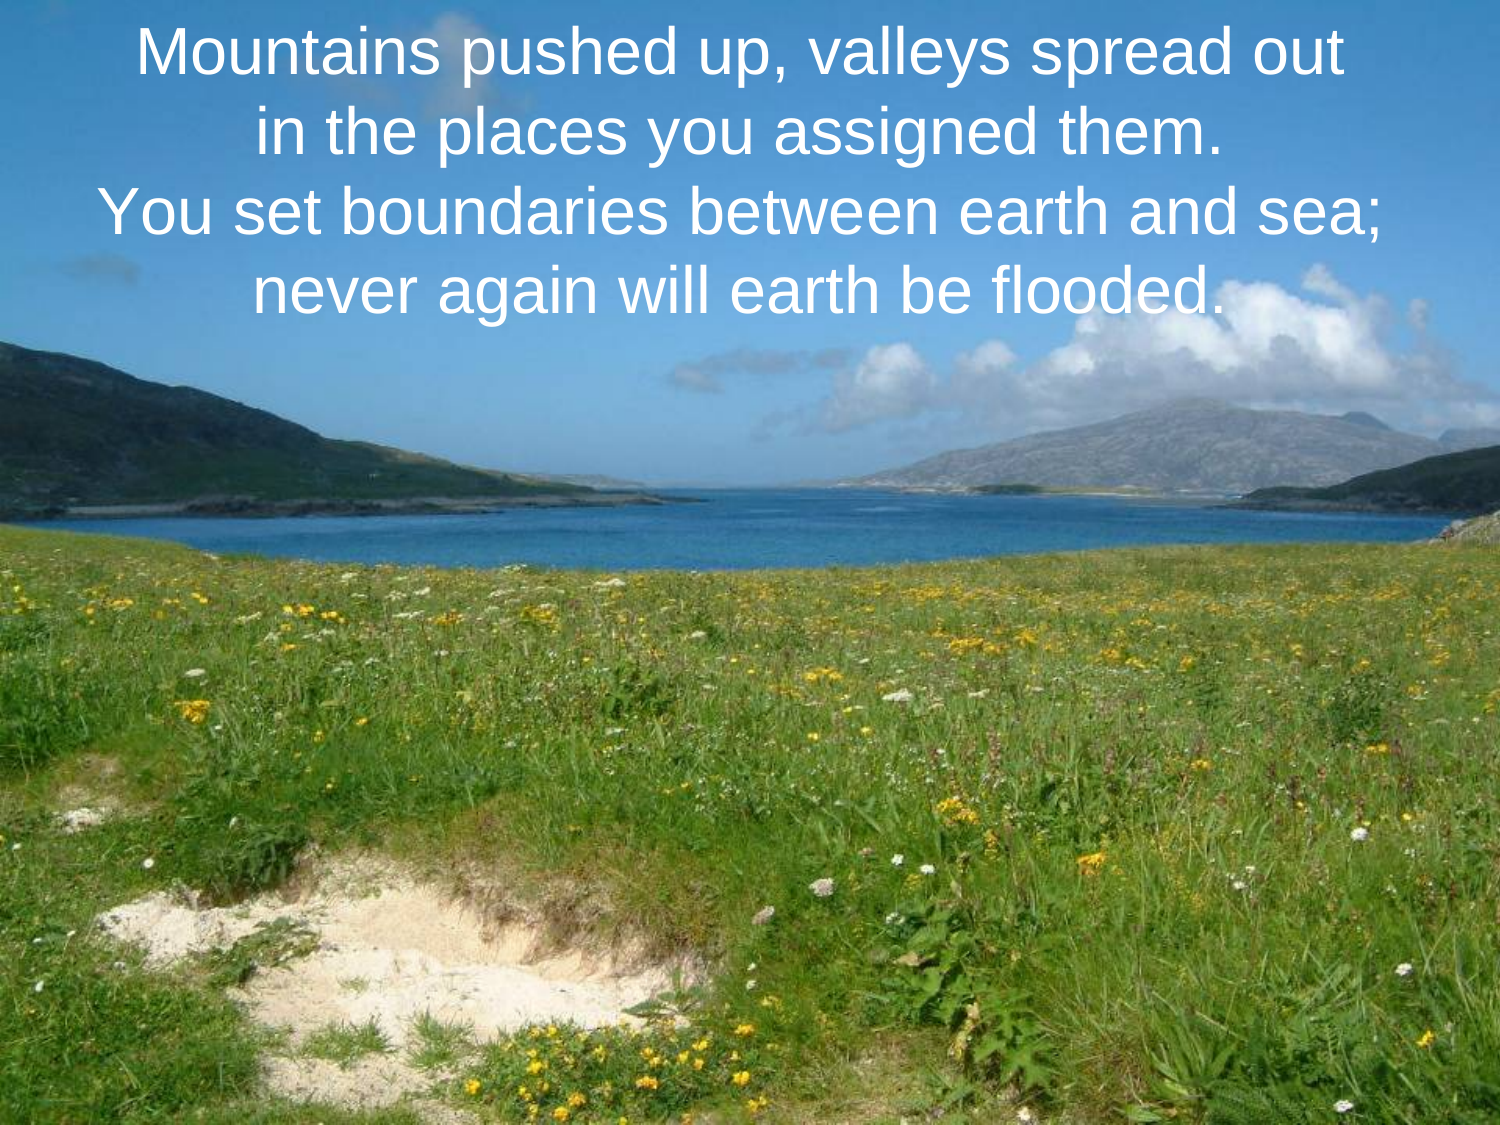

Mountains pushed up, valleys spread out
in the places you assigned them.
You set boundaries between earth and sea;
never again will earth be flooded.